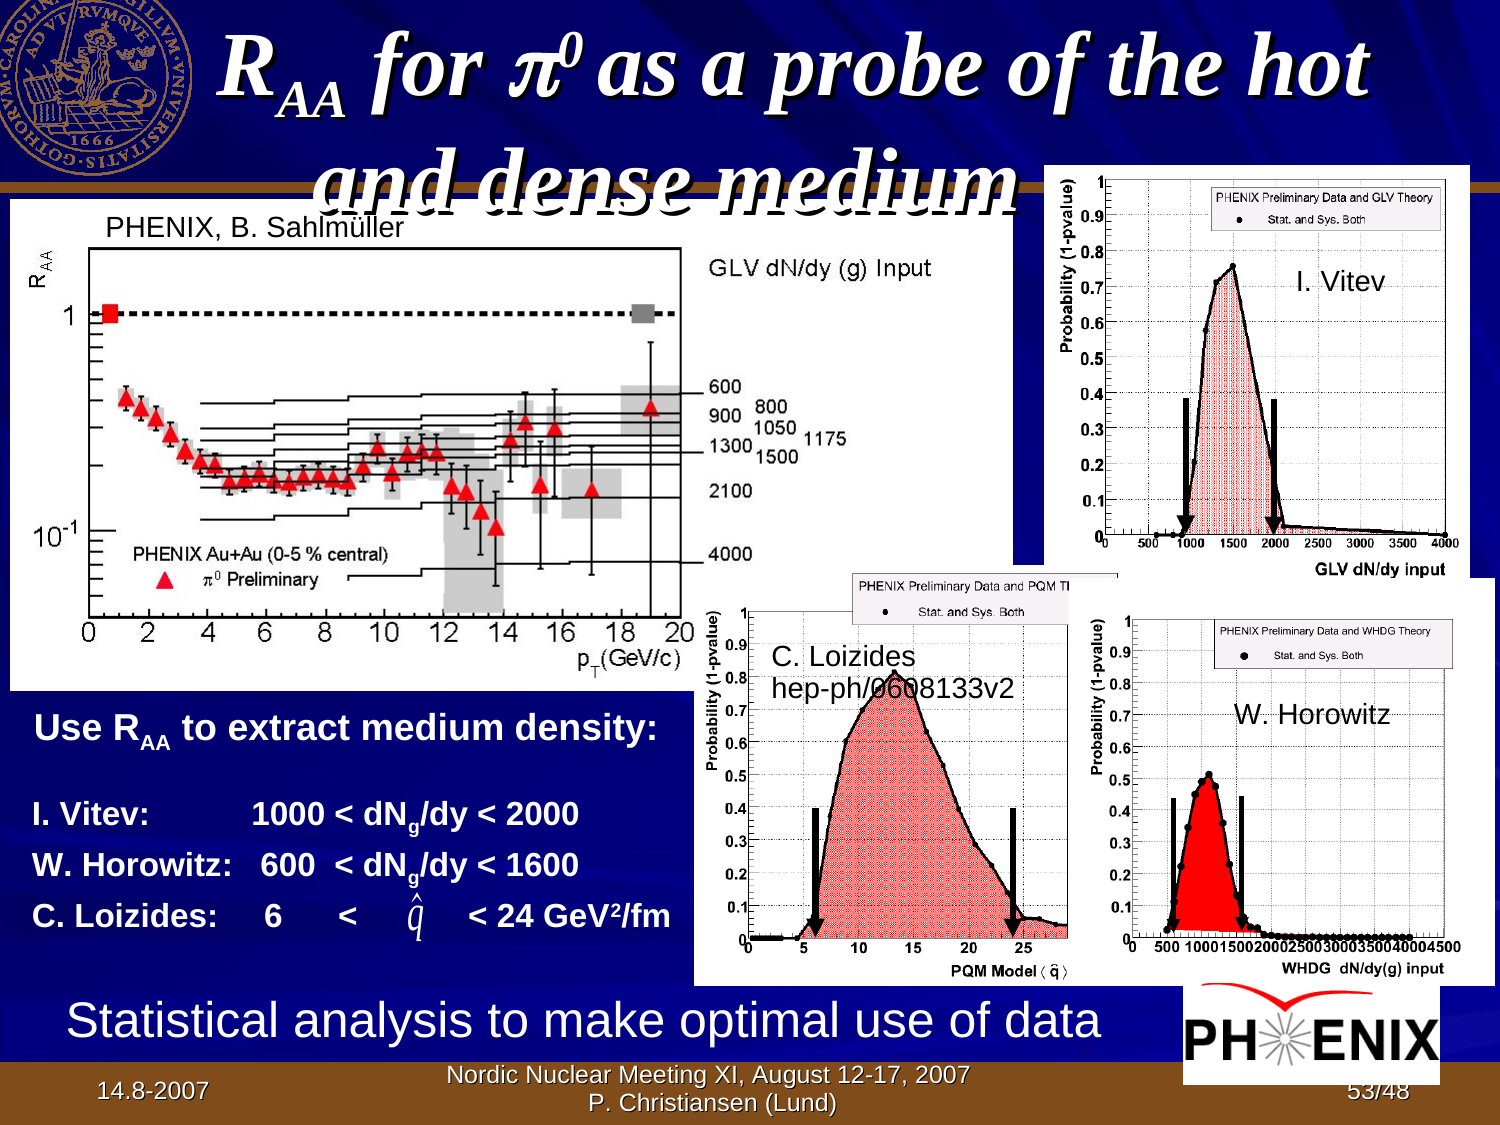

# RAA for 0 as a probe of the hot and dense medium
PHENIX, B. Sahlmüller
I. Vitev
C. Loizides
hep-ph/0608133v2
W. Horowitz
Use RAA to extract medium density:
I. Vitev: 1000 < dNg/dy < 2000
W. Horowitz: 600 < dNg/dy < 1600
C. Loizides: 6 < < 24 GeV2/fm
Statistical analysis to make optimal use of data
53